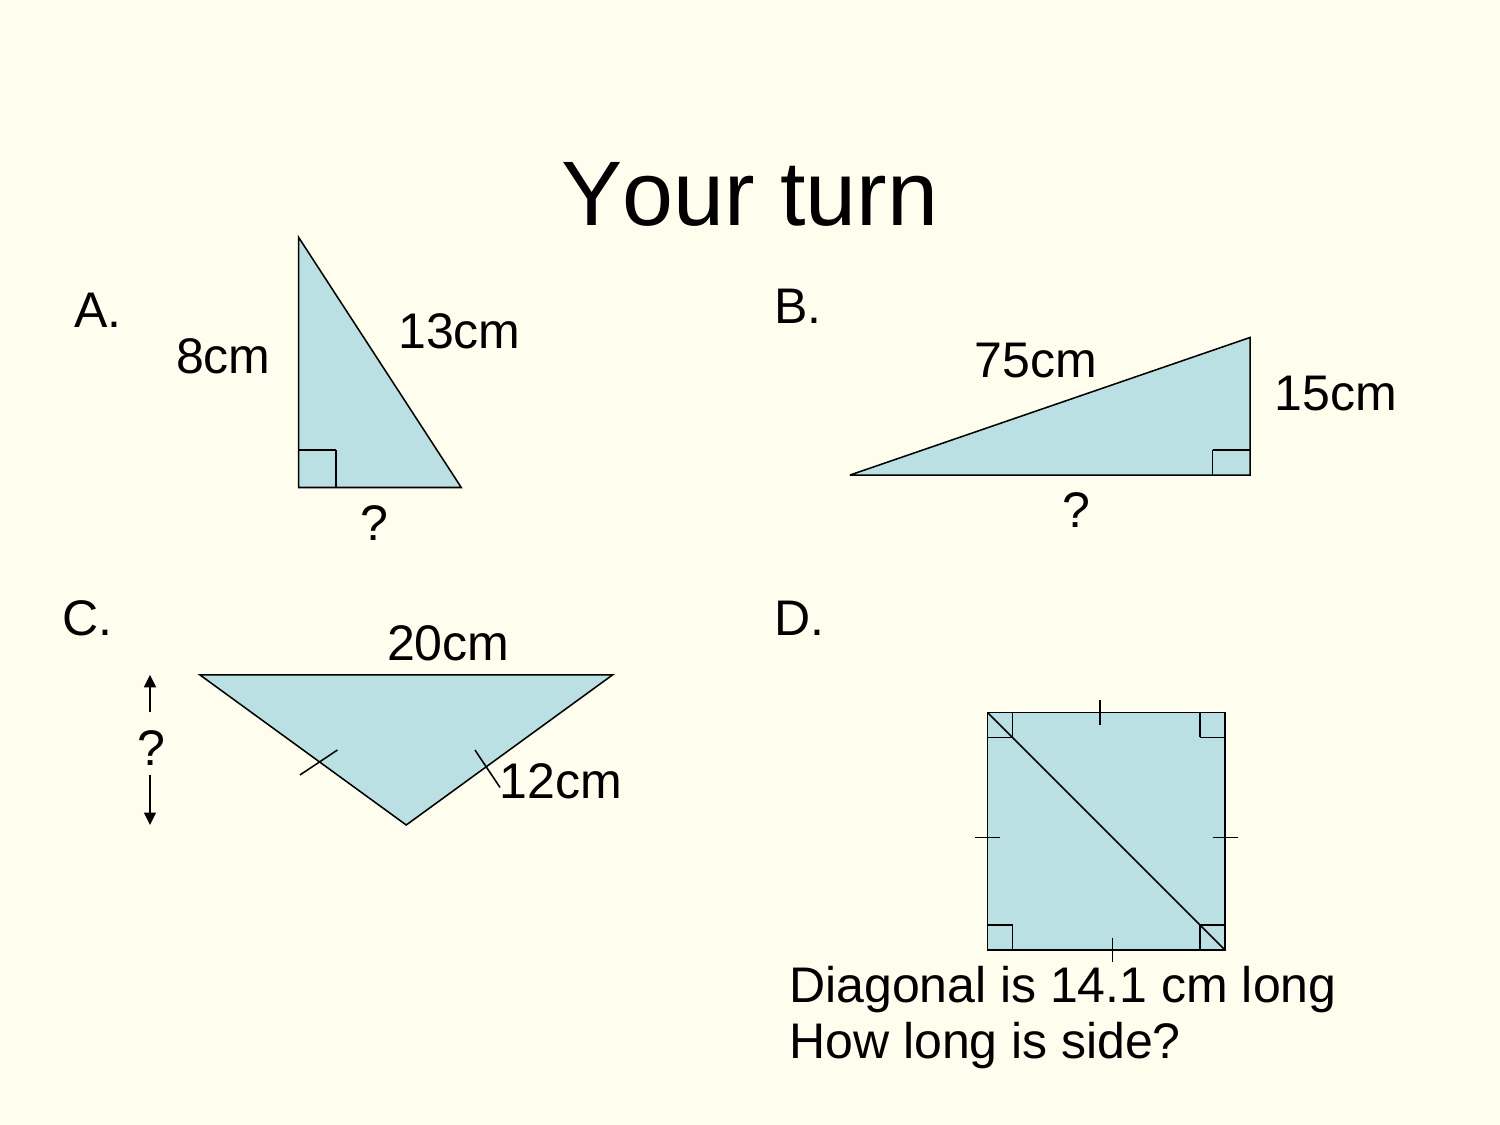

# Your turn
B.
A.
13cm
8cm
75cm
15cm
?
?
C.
D.
20cm
?
12cm
Diagonal is 14.1 cm long
How long is side?